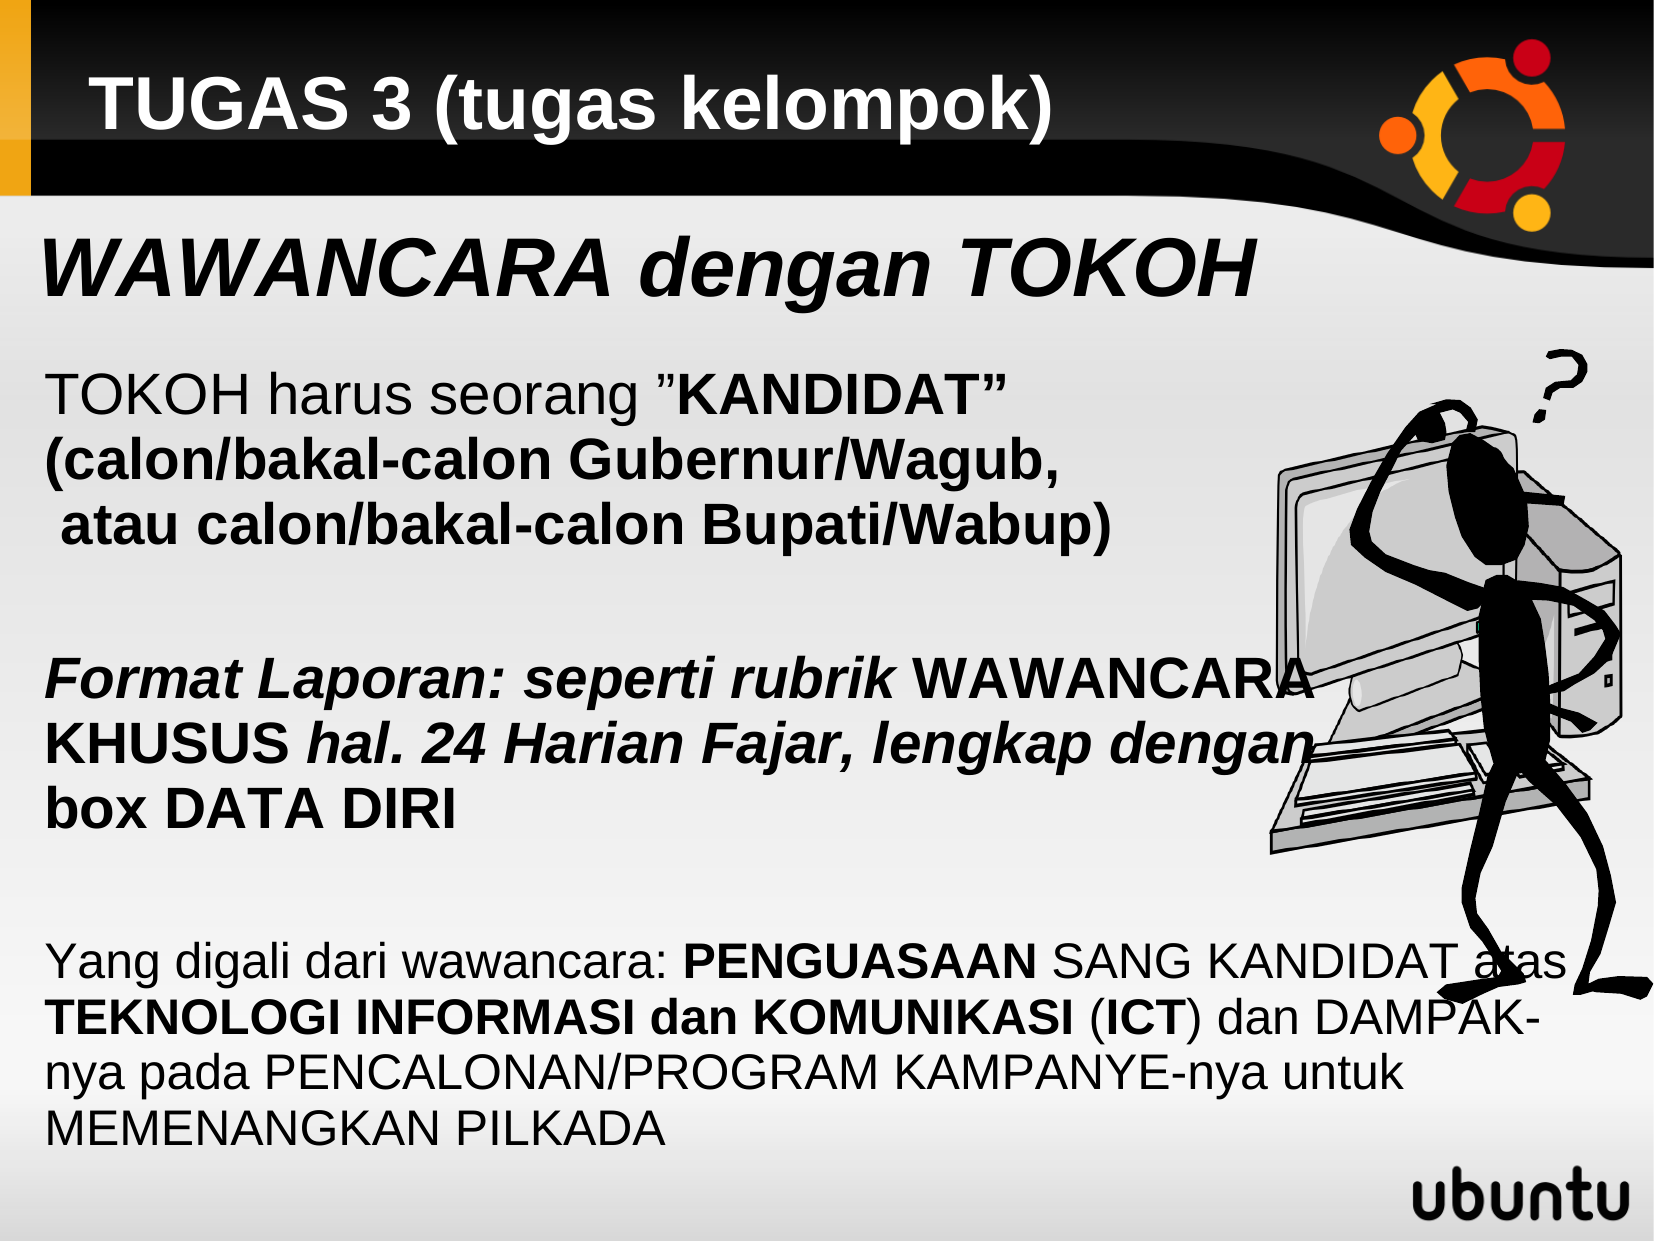

# TUGAS 3 (tugas kelompok)
 WAWANCARA dengan TOKOH
TOKOH harus seorang ”KANDIDAT”
(calon/bakal-calon Gubernur/Wagub,
 atau calon/bakal-calon Bupati/Wabup)
Format Laporan: seperti rubrik WAWANCARA KHUSUS hal. 24 Harian Fajar, lengkap dengan box DATA DIRI
Yang digali dari wawancara: PENGUASAAN SANG KANDIDAT atas TEKNOLOGI INFORMASI dan KOMUNIKASI (ICT) dan DAMPAK-nya pada PENCALONAN/PROGRAM KAMPANYE-nya untuk MEMENANGKAN PILKADA